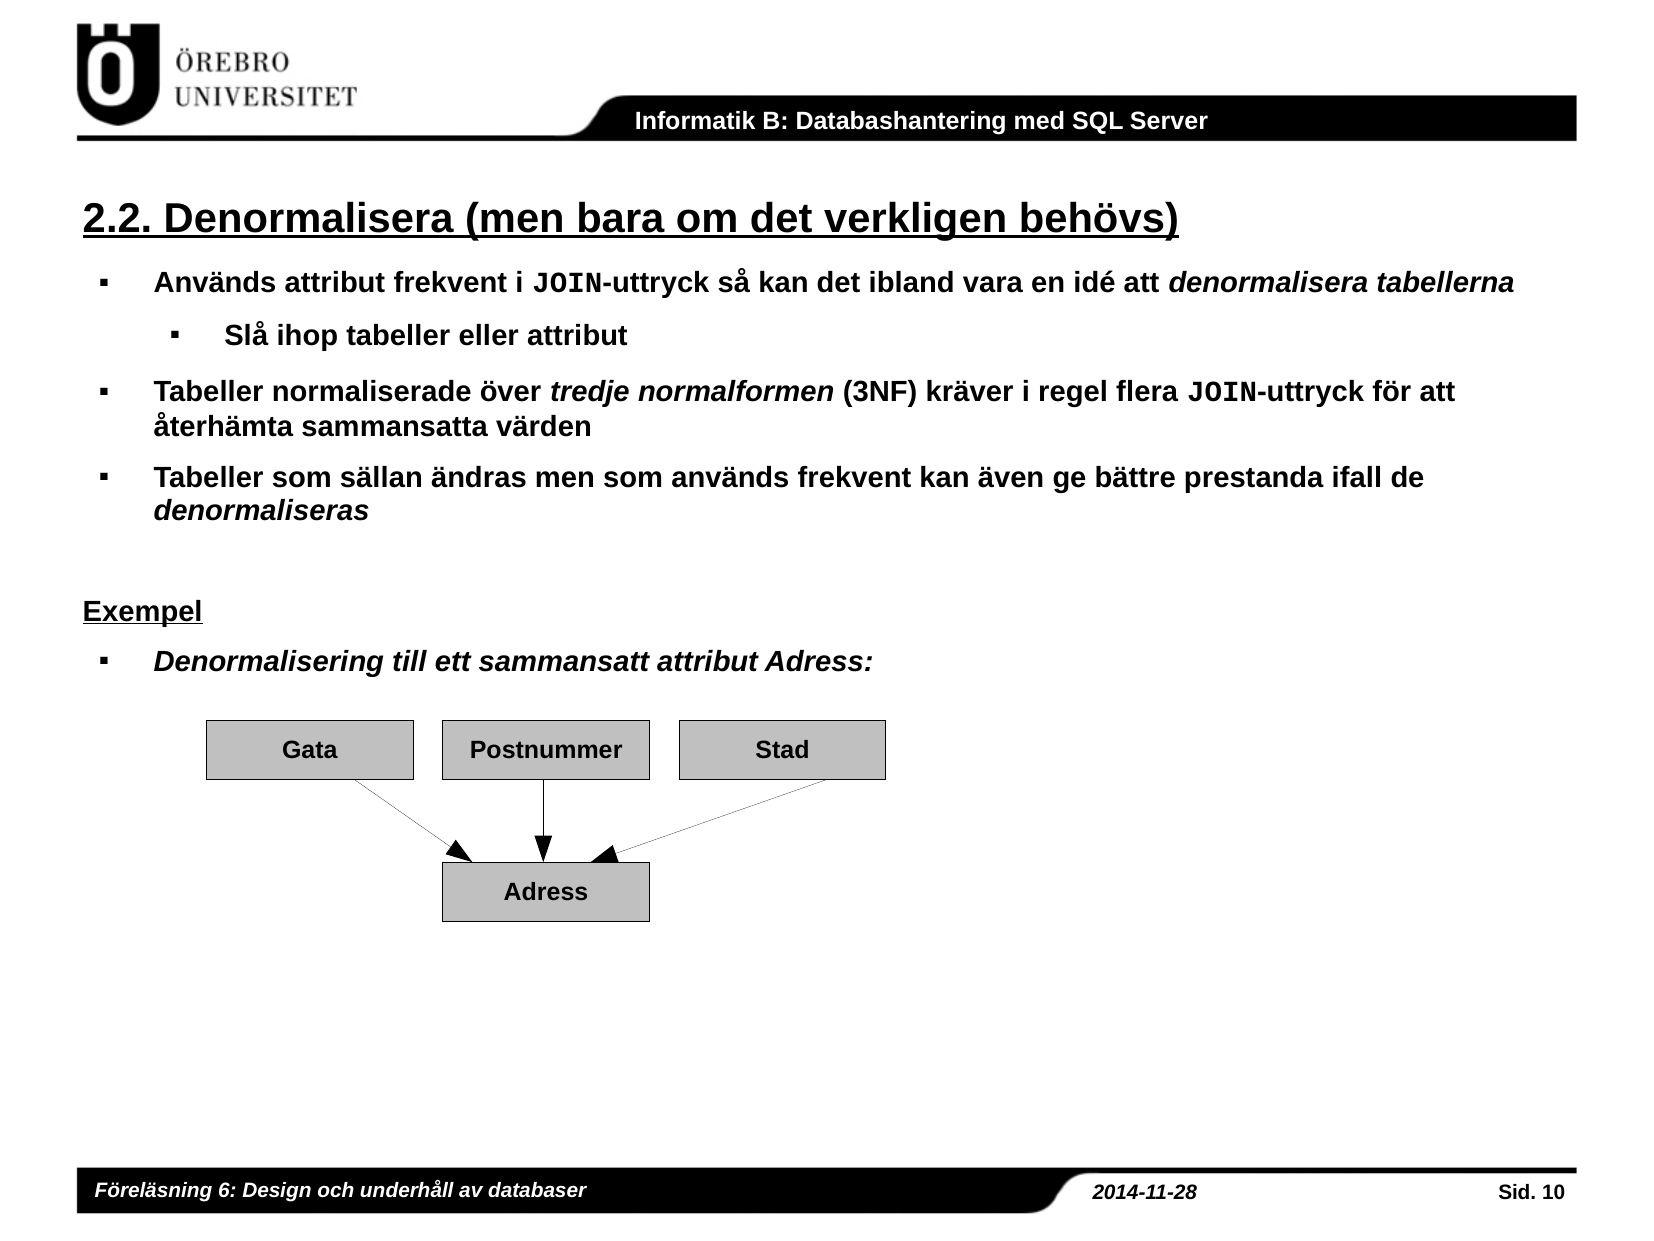

# 2.2. Denormalisera (men bara om det verkligen behövs)
Används attribut frekvent i JOIN-uttryck så kan det ibland vara en idé att denormalisera tabellerna
Slå ihop tabeller eller attribut
Tabeller normaliserade över tredje normalformen (3NF) kräver i regel flera JOIN-uttryck för att återhämta sammansatta värden
Tabeller som sällan ändras men som används frekvent kan även ge bättre prestanda ifall de denormaliseras
Exempel
Denormalisering till ett sammansatt attribut Adress:
Gata
Postnummer
Stad
Adress
Föreläsning 6: Design och underhåll av databaser
2014-11-28
10